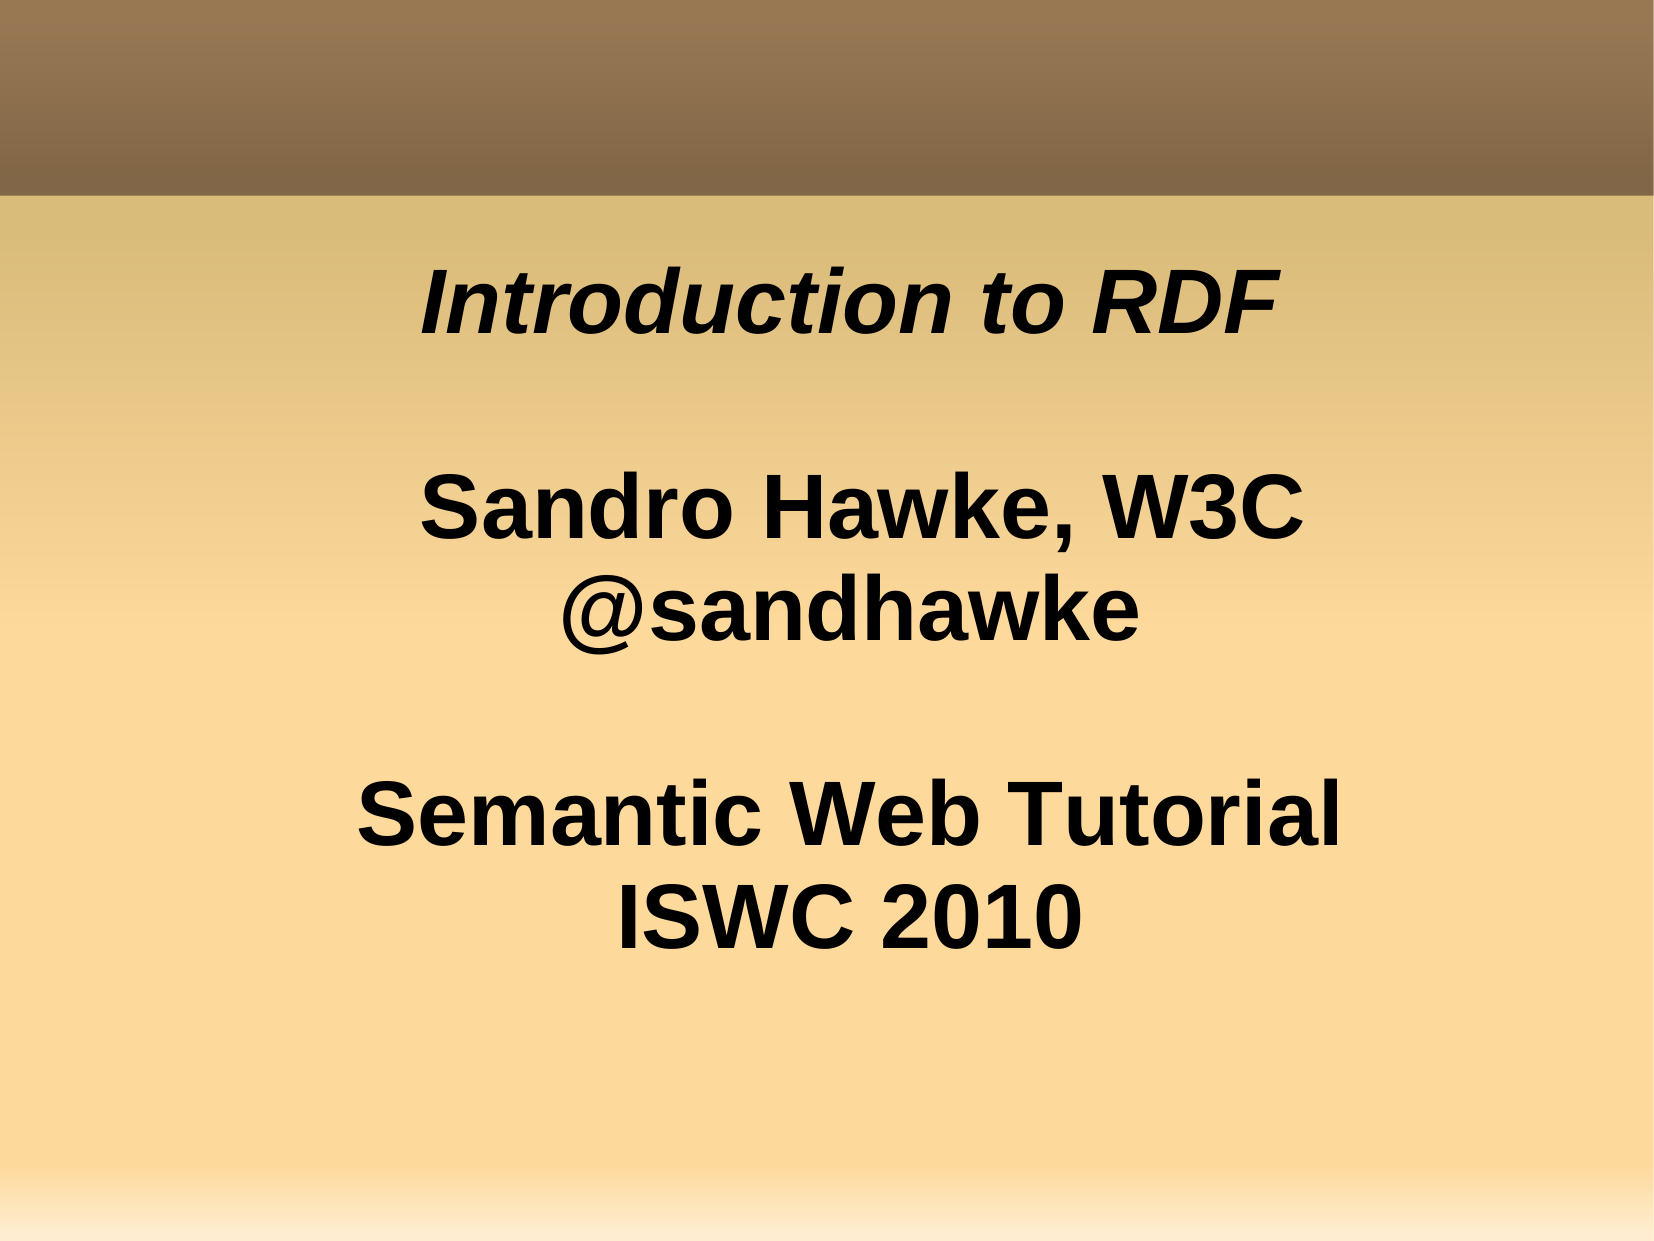

# Introduction to RDF Sandro Hawke, W3C @sandhawke Semantic Web Tutorial ISWC 2010